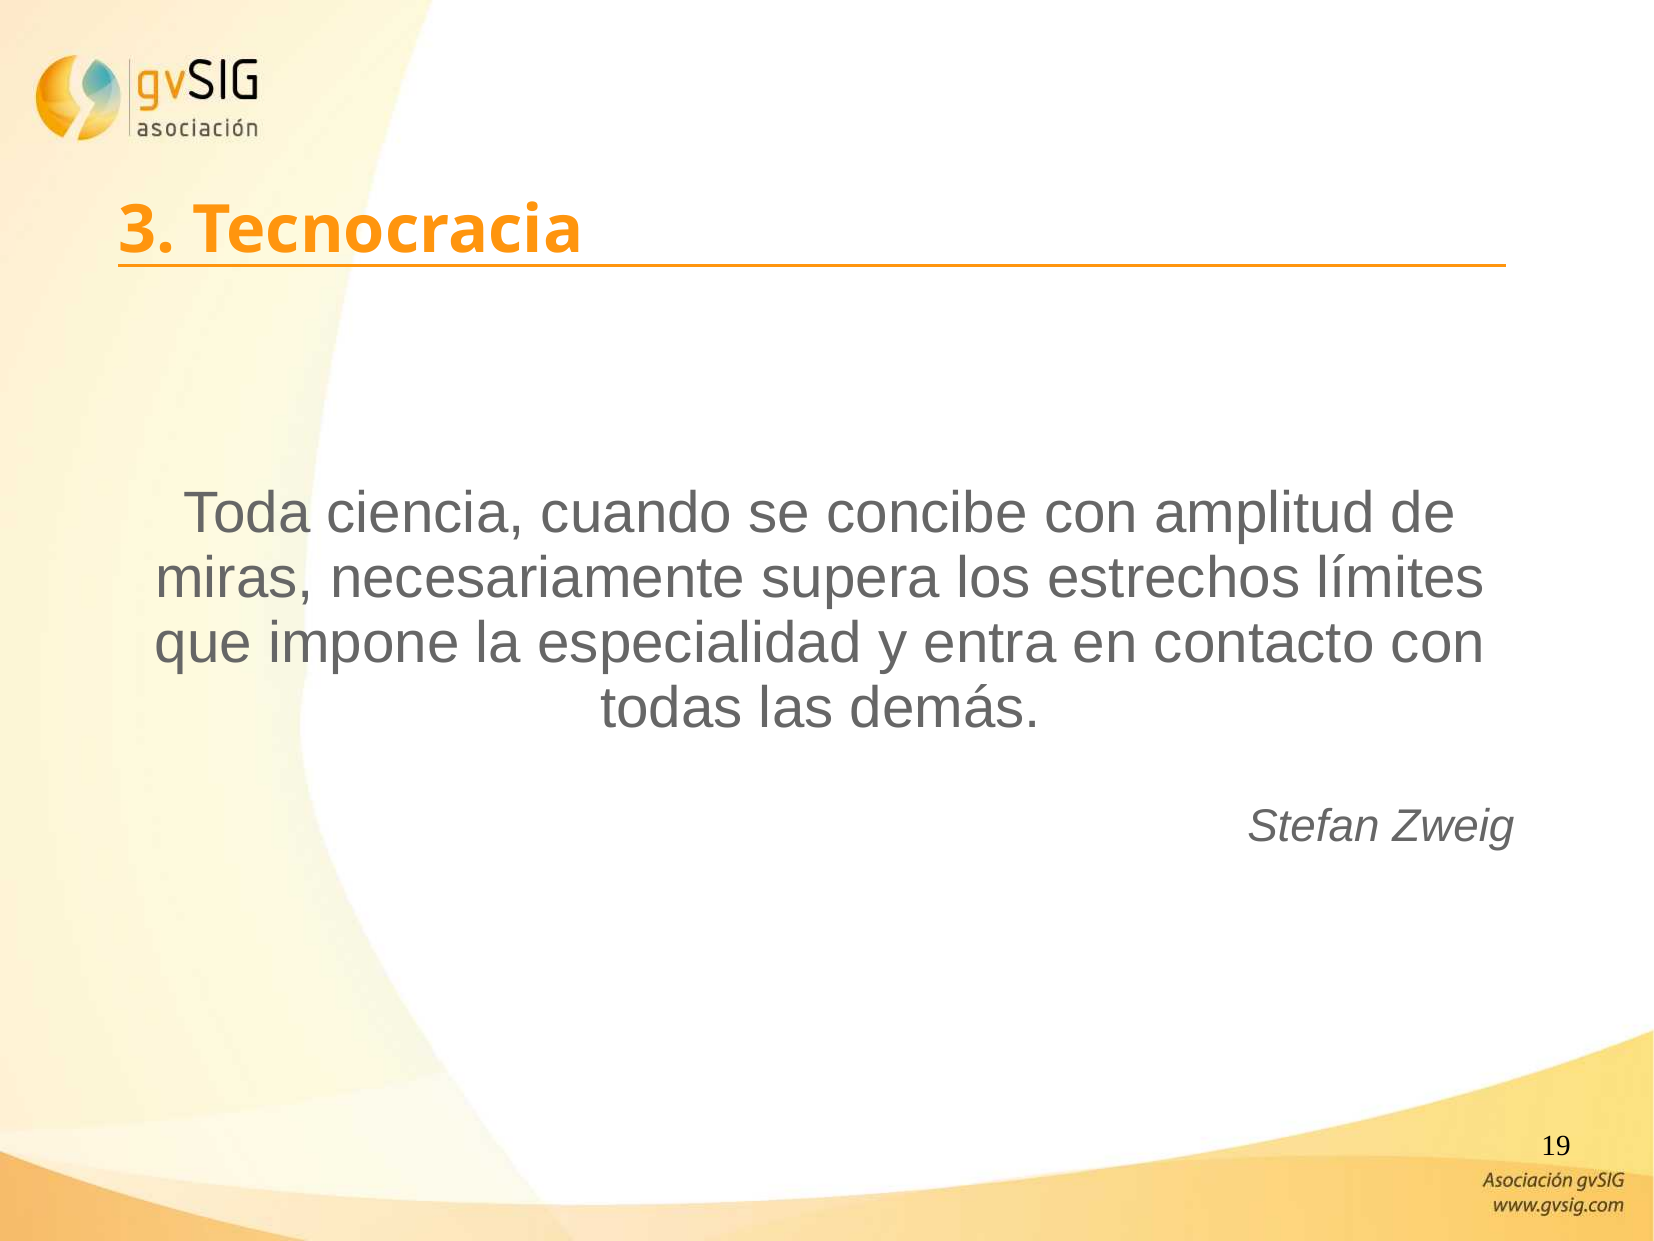

# 3. Tecnocracia
Toda ciencia, cuando se concibe con amplitud de miras, necesariamente supera los estrechos límites que impone la especialidad y entra en contacto con todas las demás.
Stefan Zweig
19